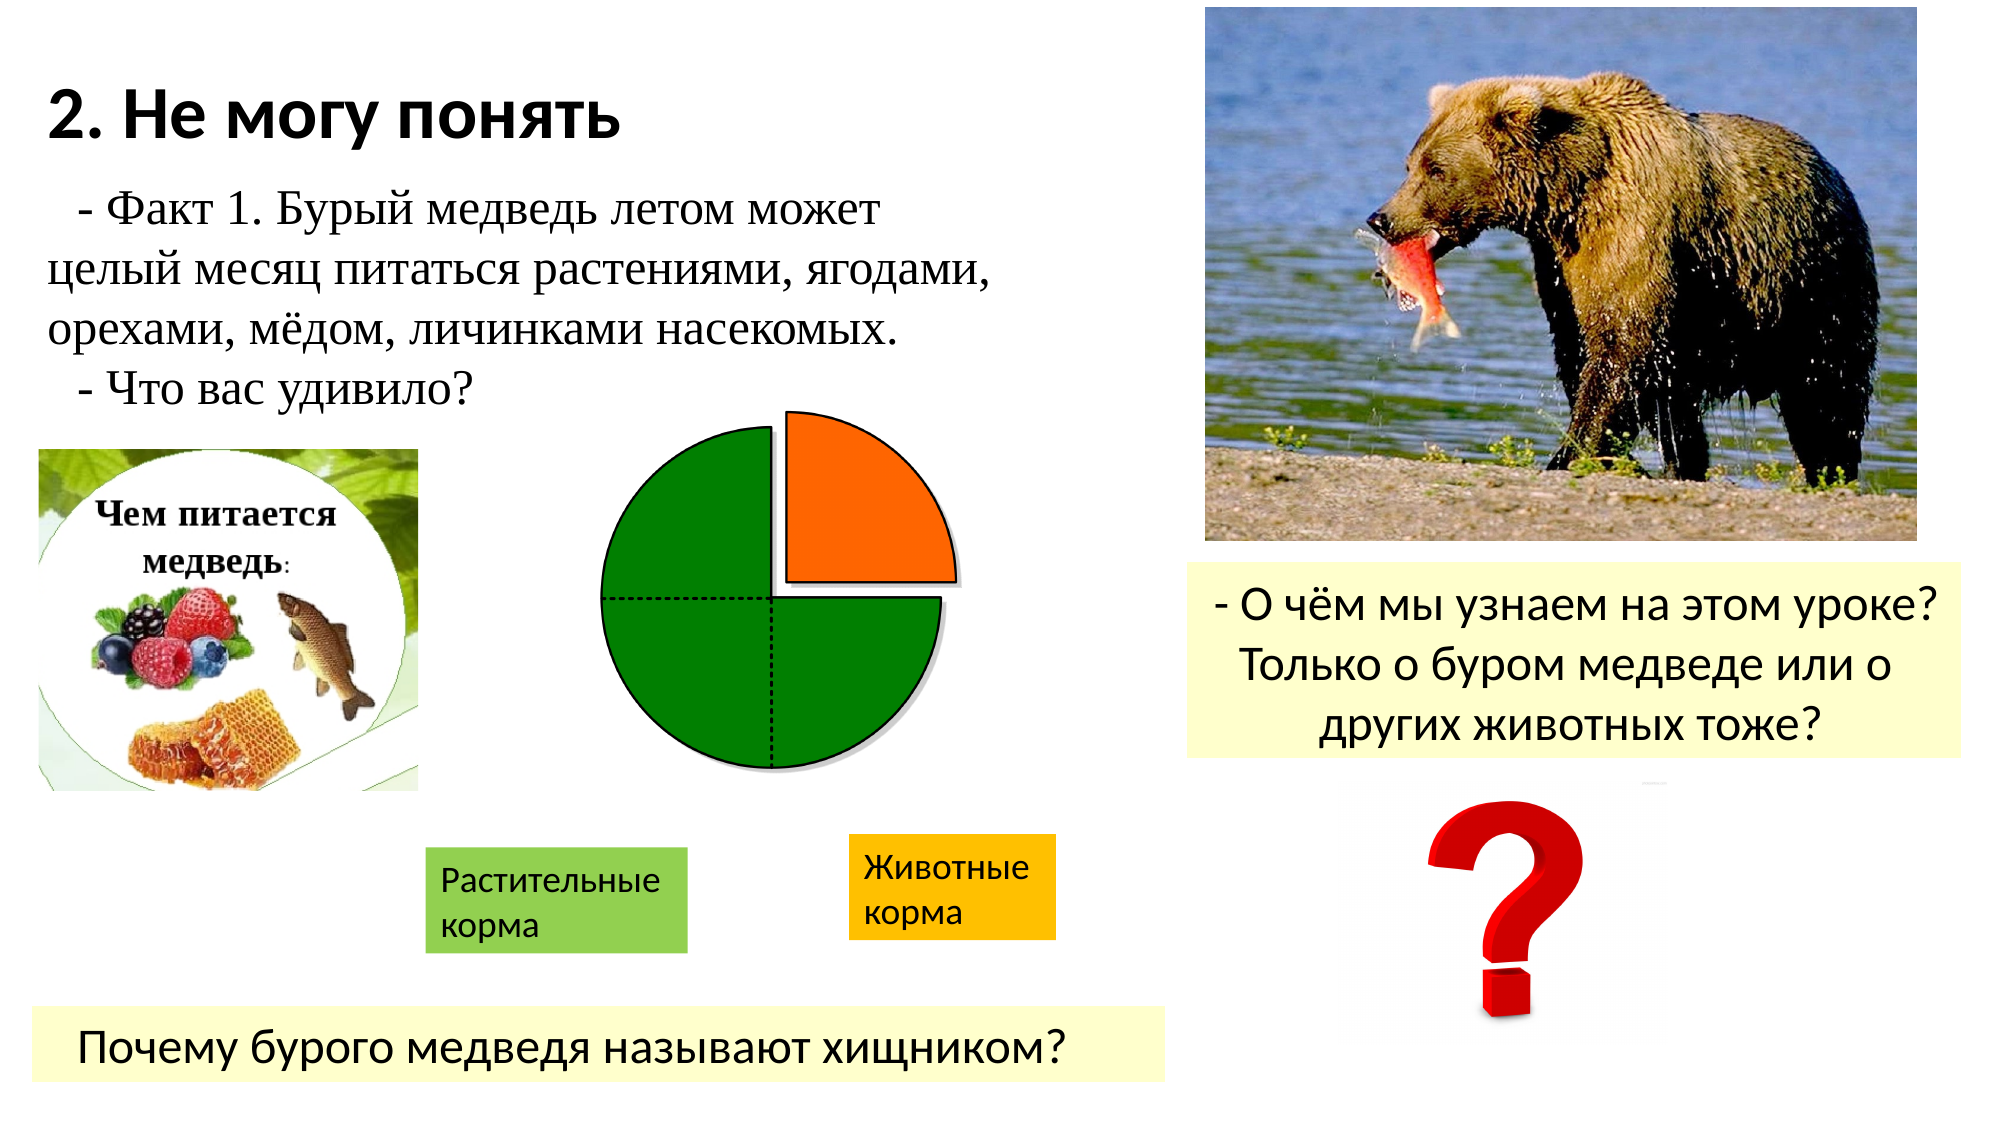

# 2. Не могу понять
- Факт 1. Бурый медведь летом может целый месяц питаться растениями, ягодами, орехами, мёдом, личинками насекомых.
- Что вас удивило?
 - О чём мы узнаем на этом уроке?
Только о буром медведе или о
других животных тоже?
Животные
корма
Растительные
корма
Почему бурого медведя называют хищником?